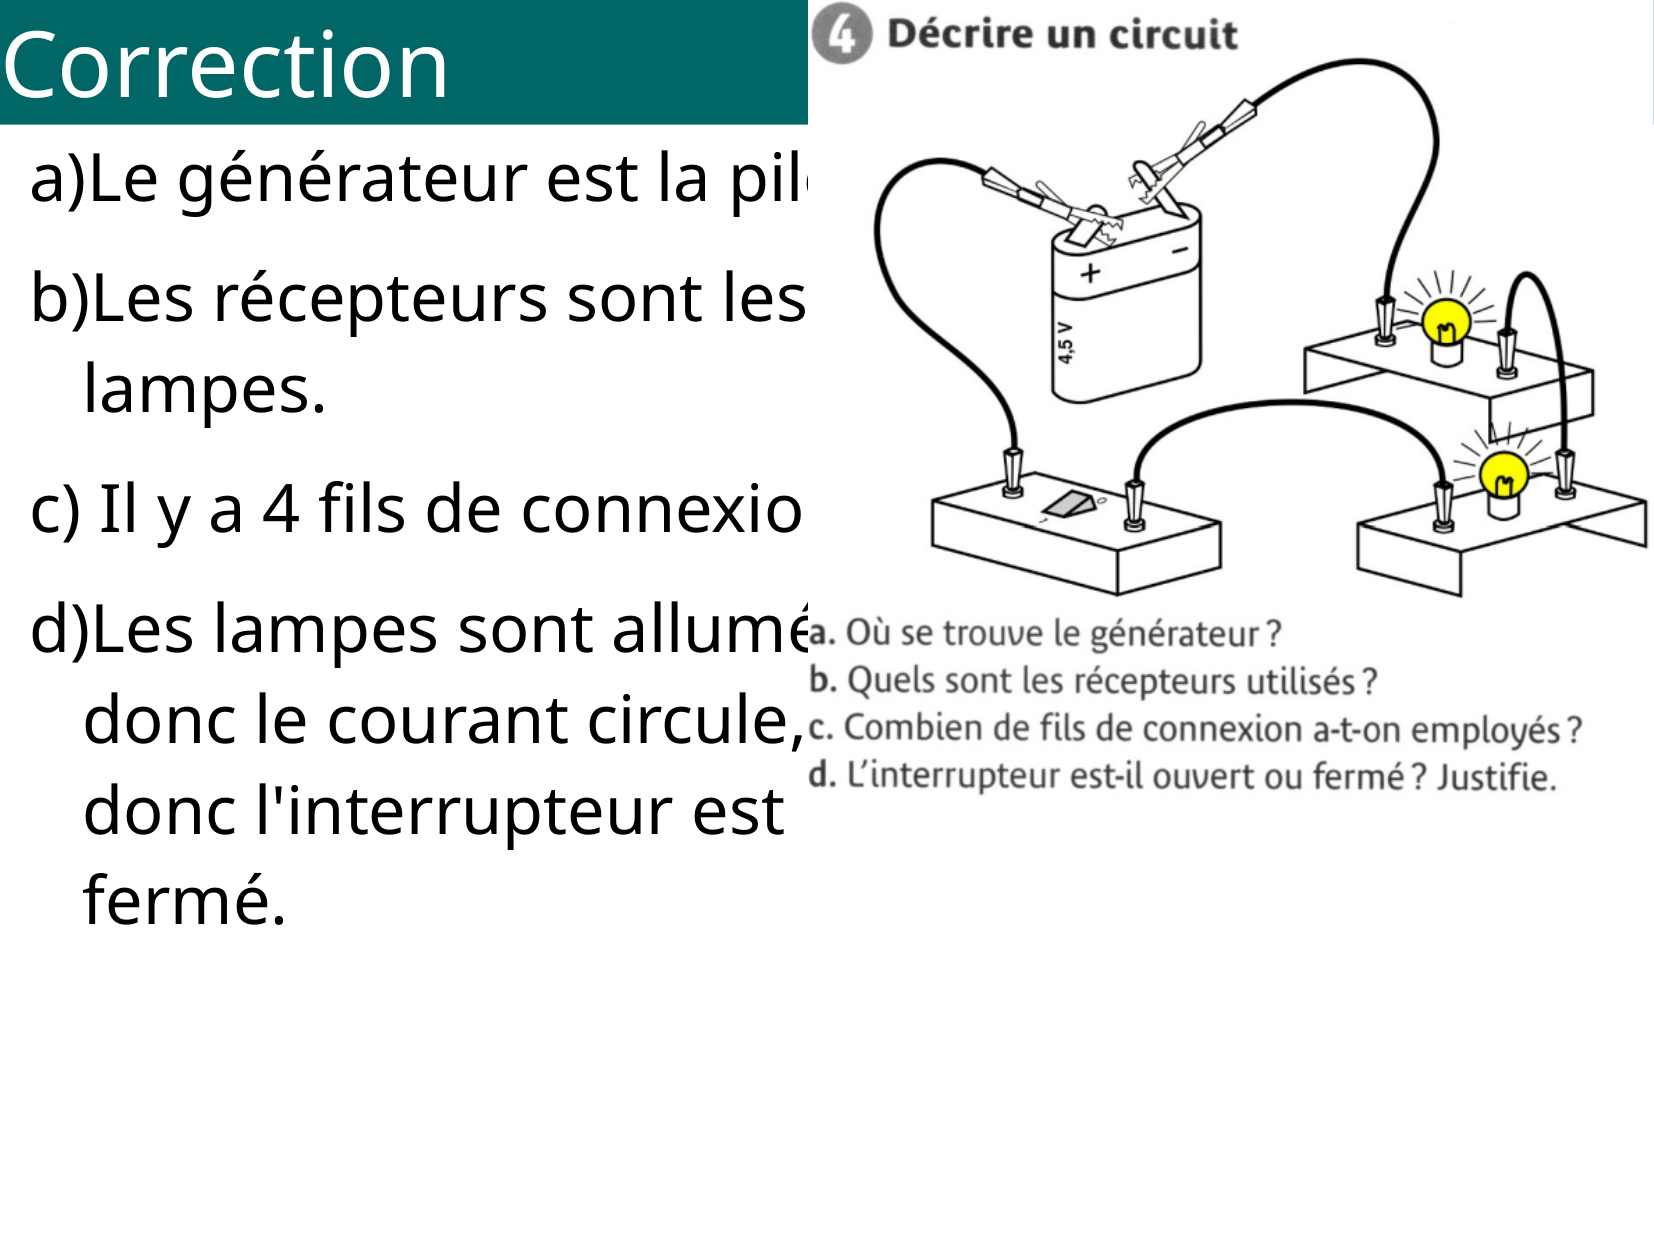

# Correction
Le générateur est la pile.
Les récepteurs sont les
lampes.
 Il y a 4 fils de connexion.
Les lampes sont allumés,
donc le courant circule,
donc l'interrupteur est
fermé.